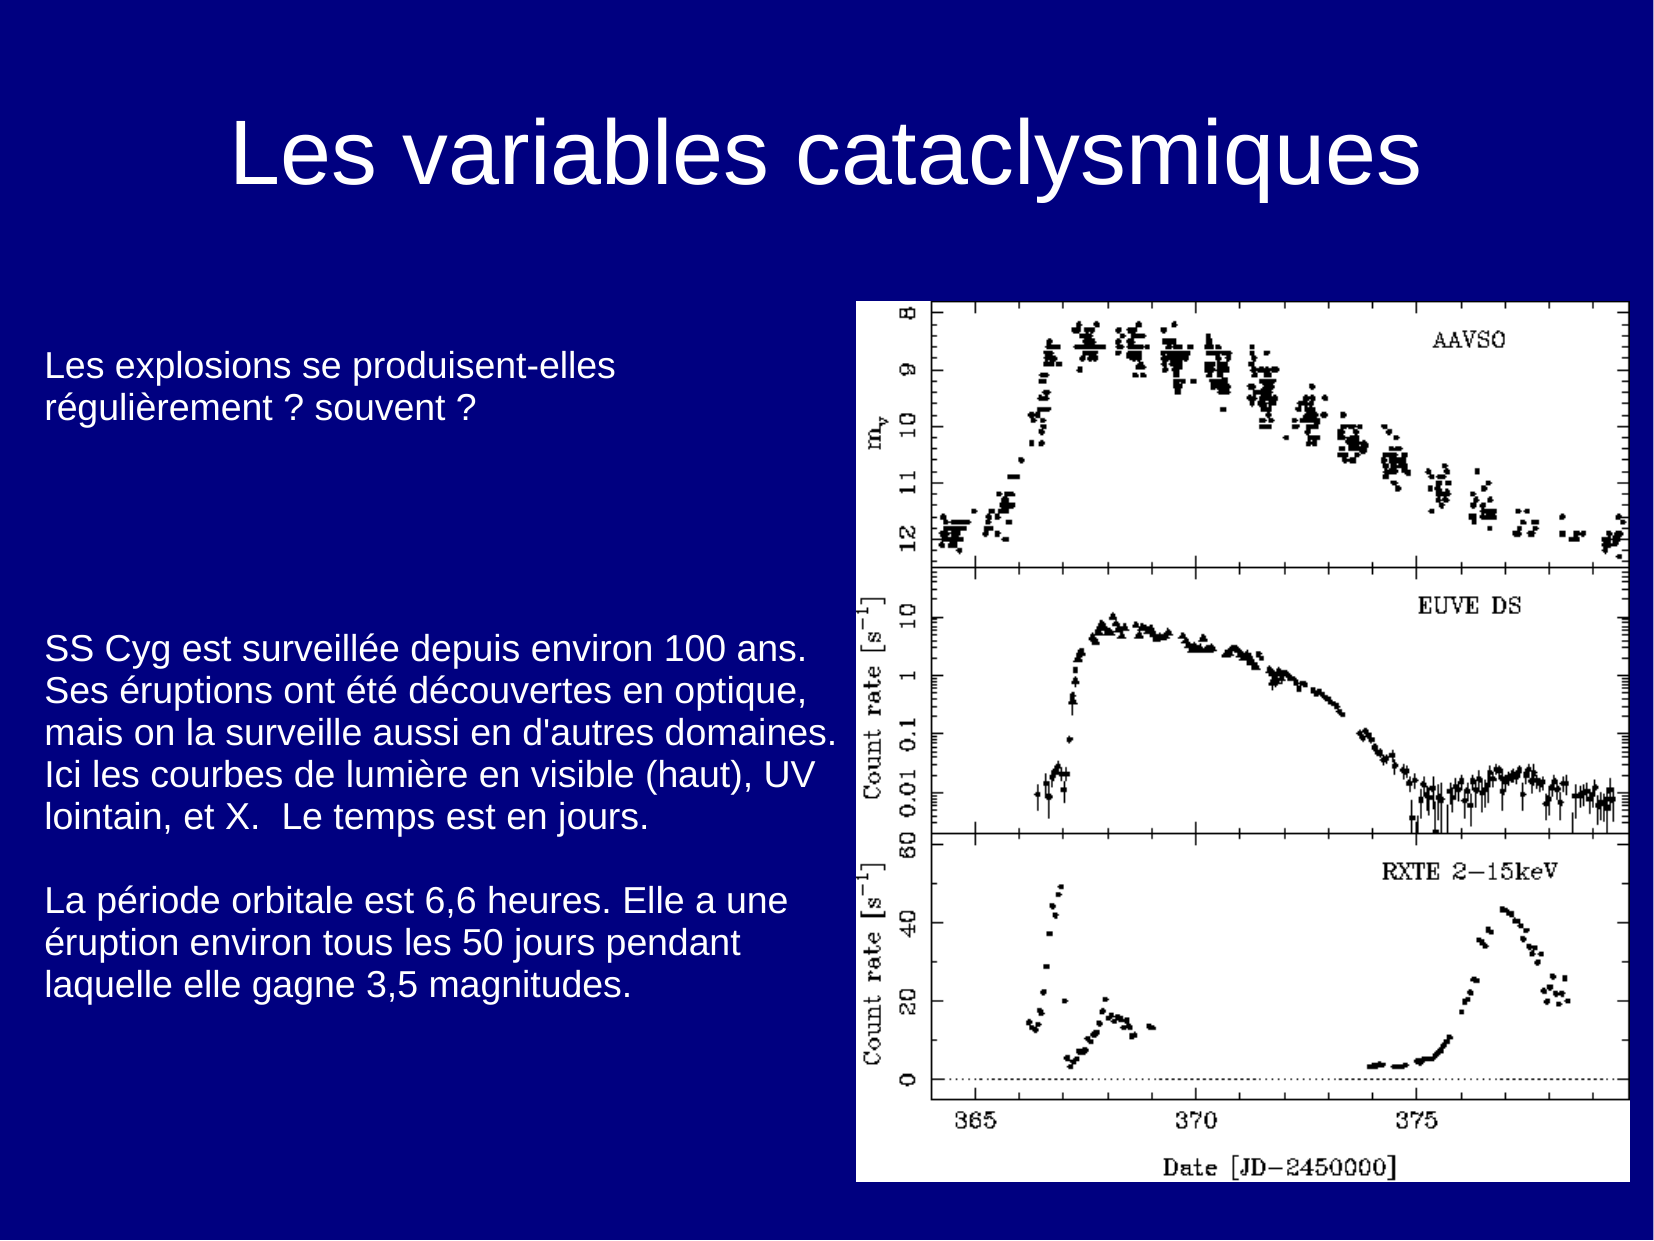

# Les variables cataclysmiques
Les explosions se produisent-elles
régulièrement ? souvent ?
SS Cyg est surveillée depuis environ 100 ans.
Ses éruptions ont été découvertes en optique,
mais on la surveille aussi en d'autres domaines.
Ici les courbes de lumière en visible (haut), UV lointain, et X. Le temps est en jours.
La période orbitale est 6,6 heures. Elle a une éruption environ tous les 50 jours pendant laquelle elle gagne 3,5 magnitudes.